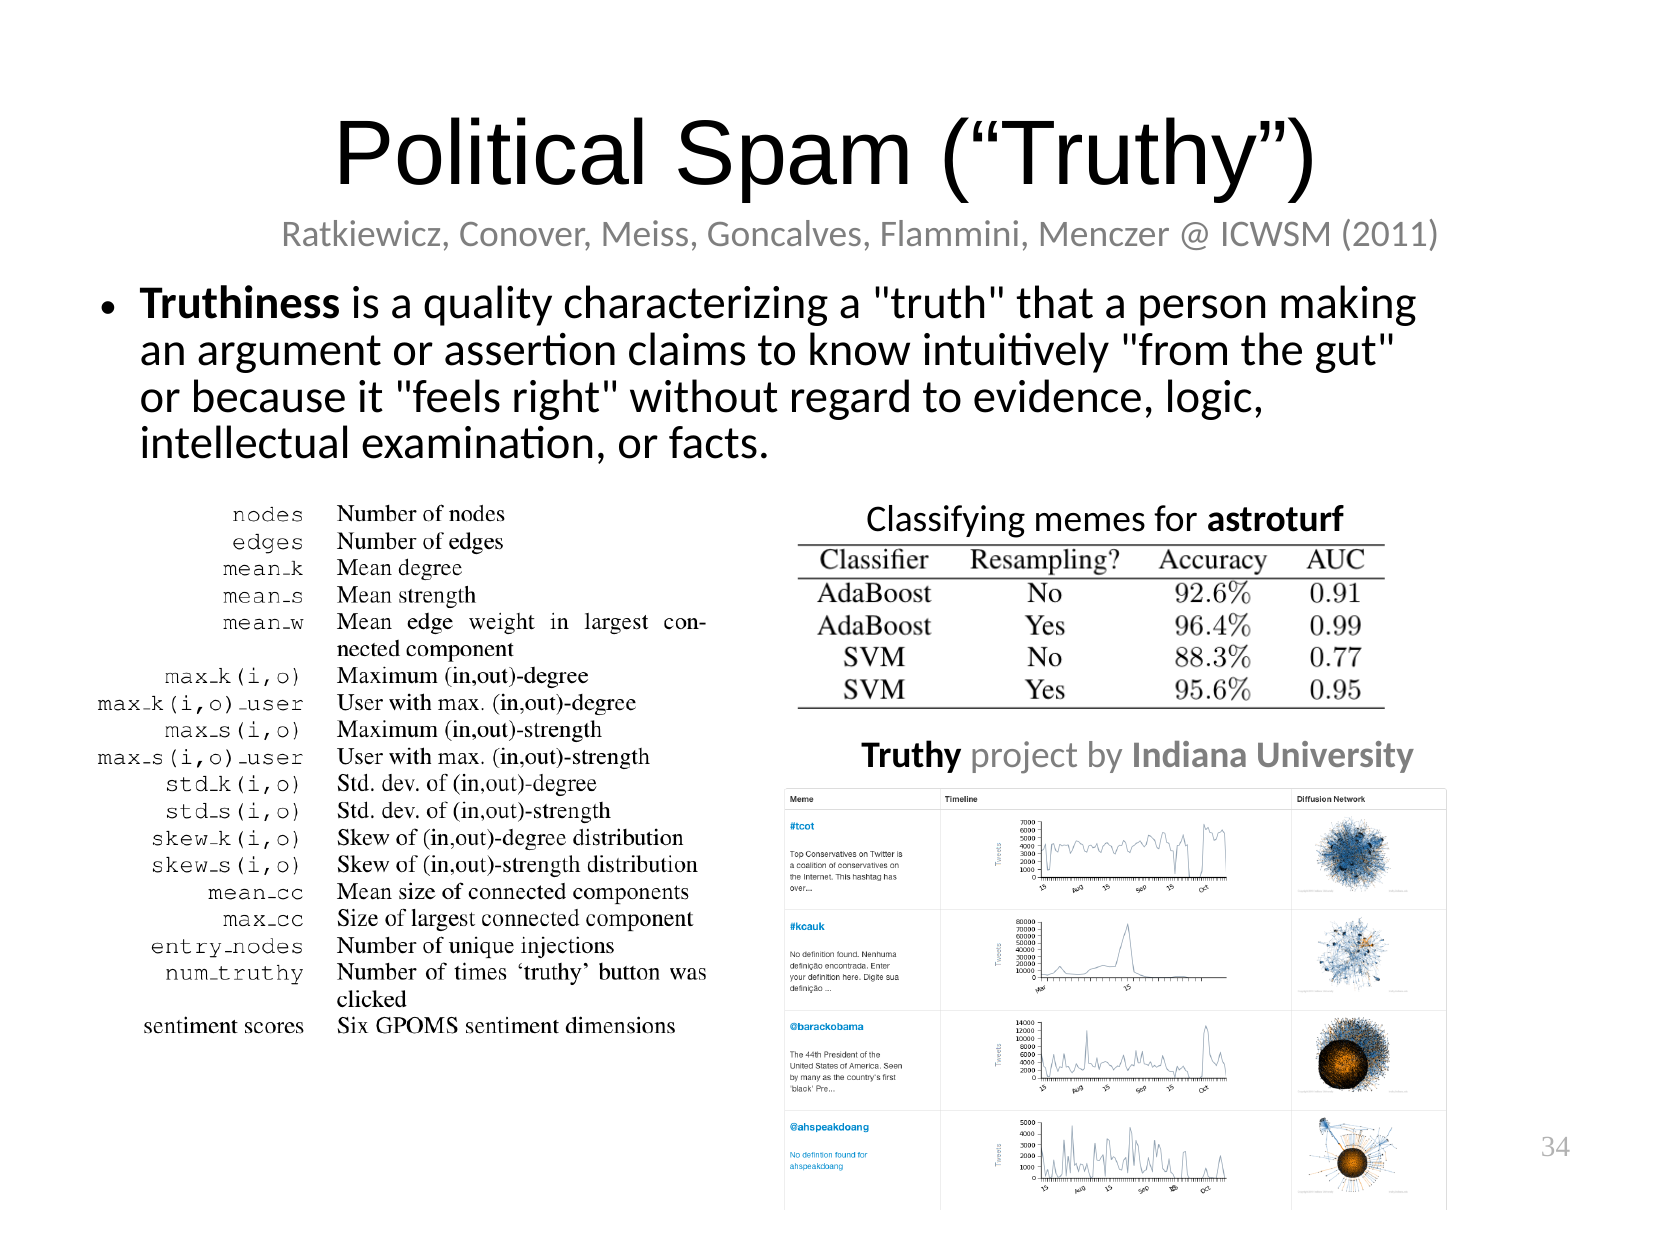

# Political Spam (“Truthy”)
Ratkiewicz, Conover, Meiss, Goncalves, Flammini, Menczer @ ICWSM (2011)
Truthiness is a quality characterizing a "truth" that a person making an argument or assertion claims to know intuitively "from the gut" or because it "feels right" without regard to evidence, logic, intellectual examination, or facts.
Classifying memes for astroturf
Truthy project by Indiana University
34